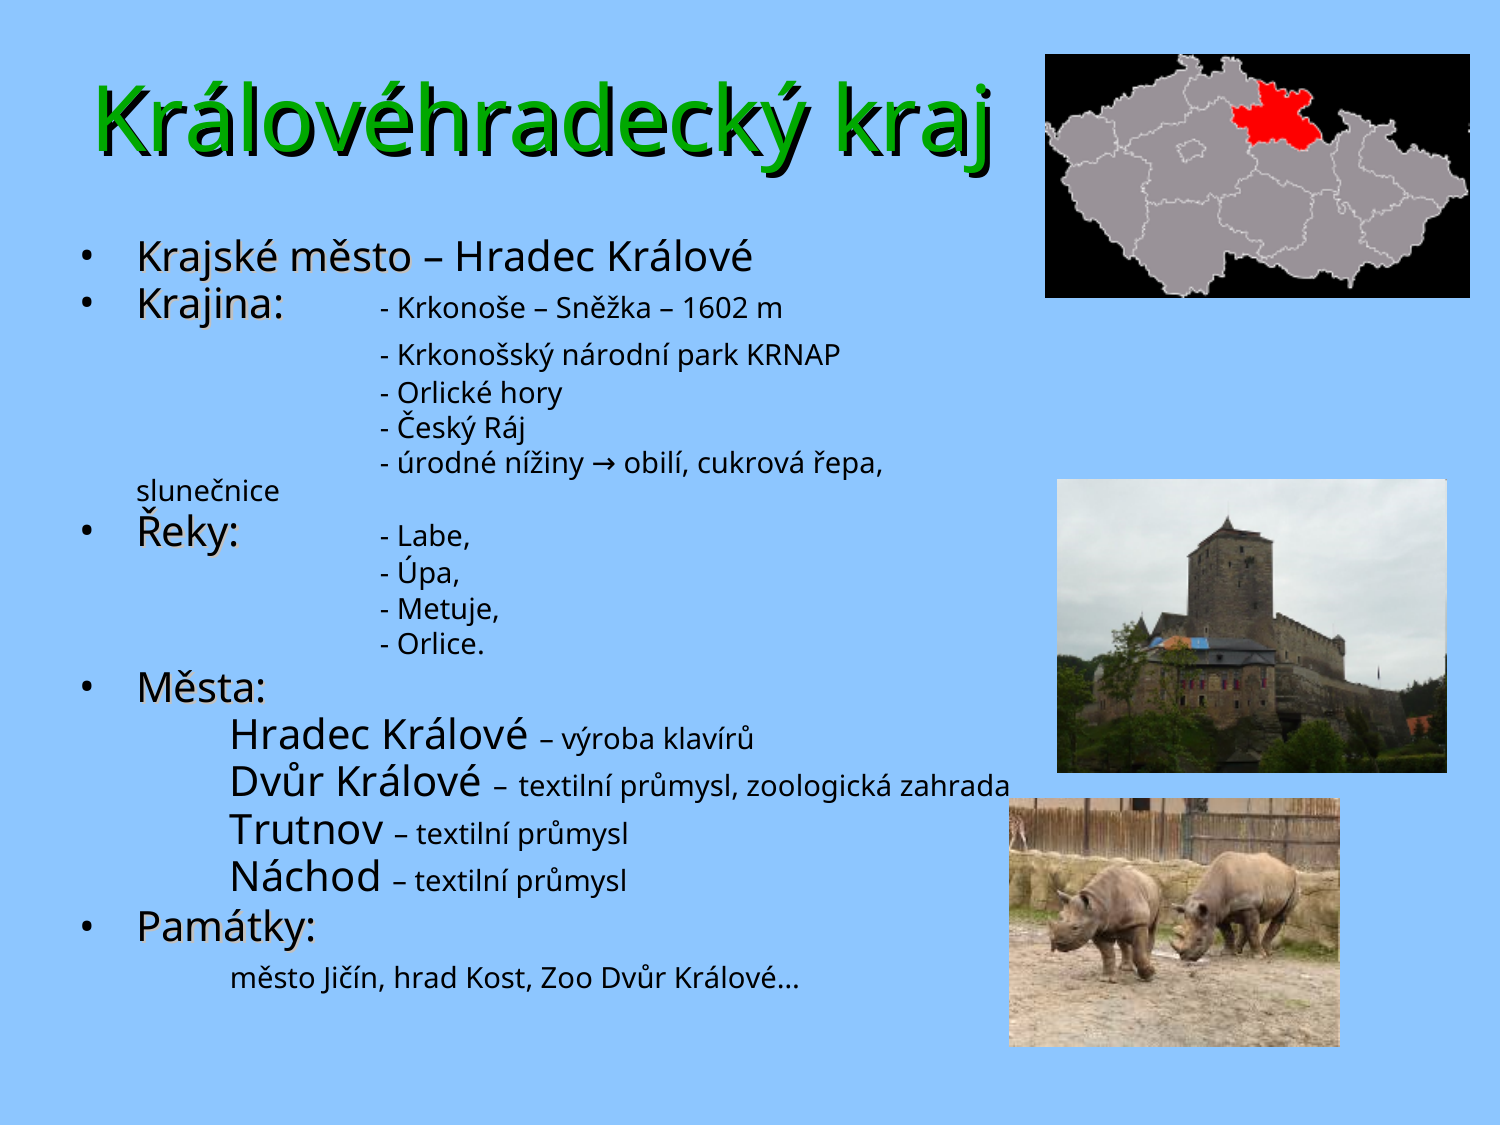

# Královéhradecký kraj
Krajské město – Hradec Králové
Krajina:	- Krkonoše – Sněžka – 1602 m
			- Krkonošský národní park KRNAP
			- Orlické hory
			- Český Ráj
			- úrodné nížiny → obilí, cukrová řepa, slunečnice
Řeky:	- Labe,
			- Úpa,
			- Metuje,
			- Orlice.
Města:
		Hradec Králové – výroba klavírů
		Dvůr Králové – textilní průmysl, zoologická zahrada
		Trutnov – textilní průmysl
		Náchod – textilní průmysl
Památky:
		město Jičín, hrad Kost, Zoo Dvůr Králové…